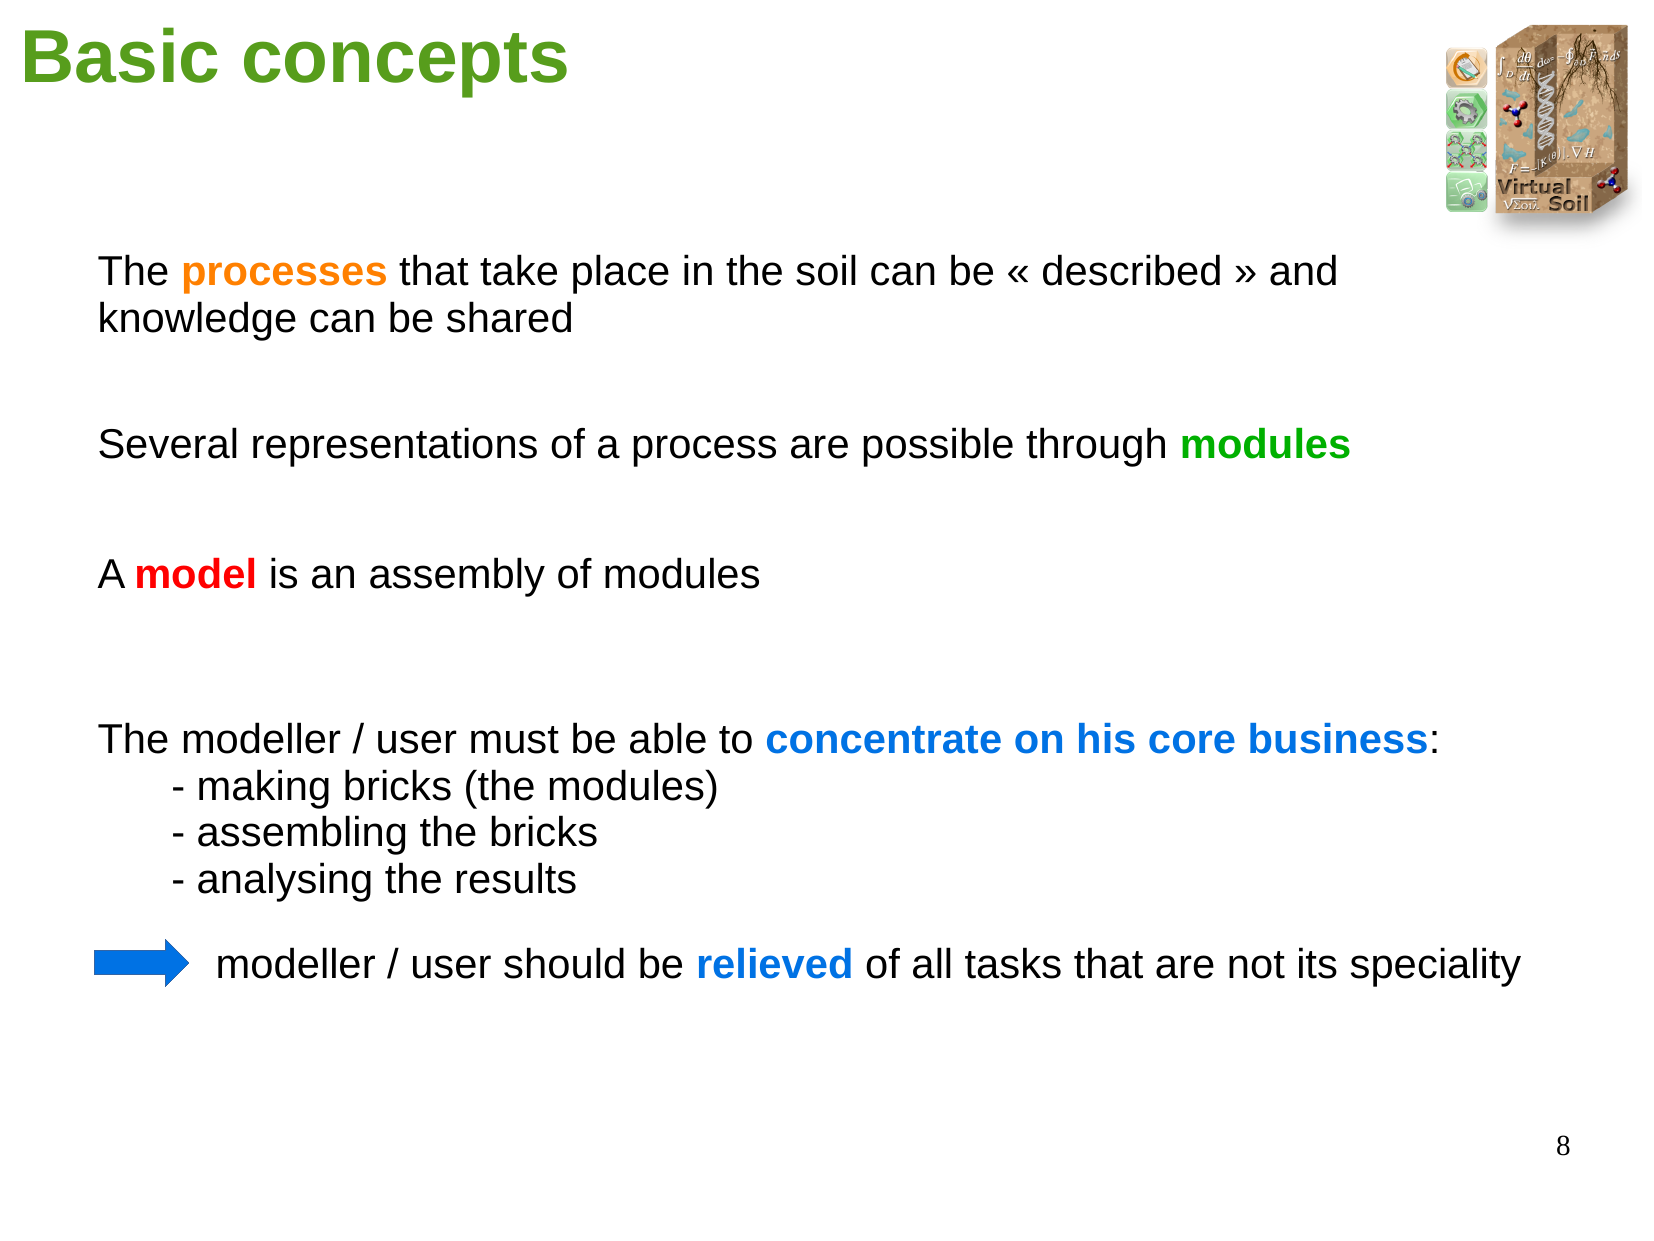

Basic concepts
The processes that take place in the soil can be « described » and knowledge can be shared
Several representations of a process are possible through modules
A model is an assembly of modules
The modeller / user must be able to concentrate on his core business:
	- making bricks (the modules)
	- assembling the bricks
	- analysing the results
modeller / user should be relieved of all tasks that are not its speciality
8